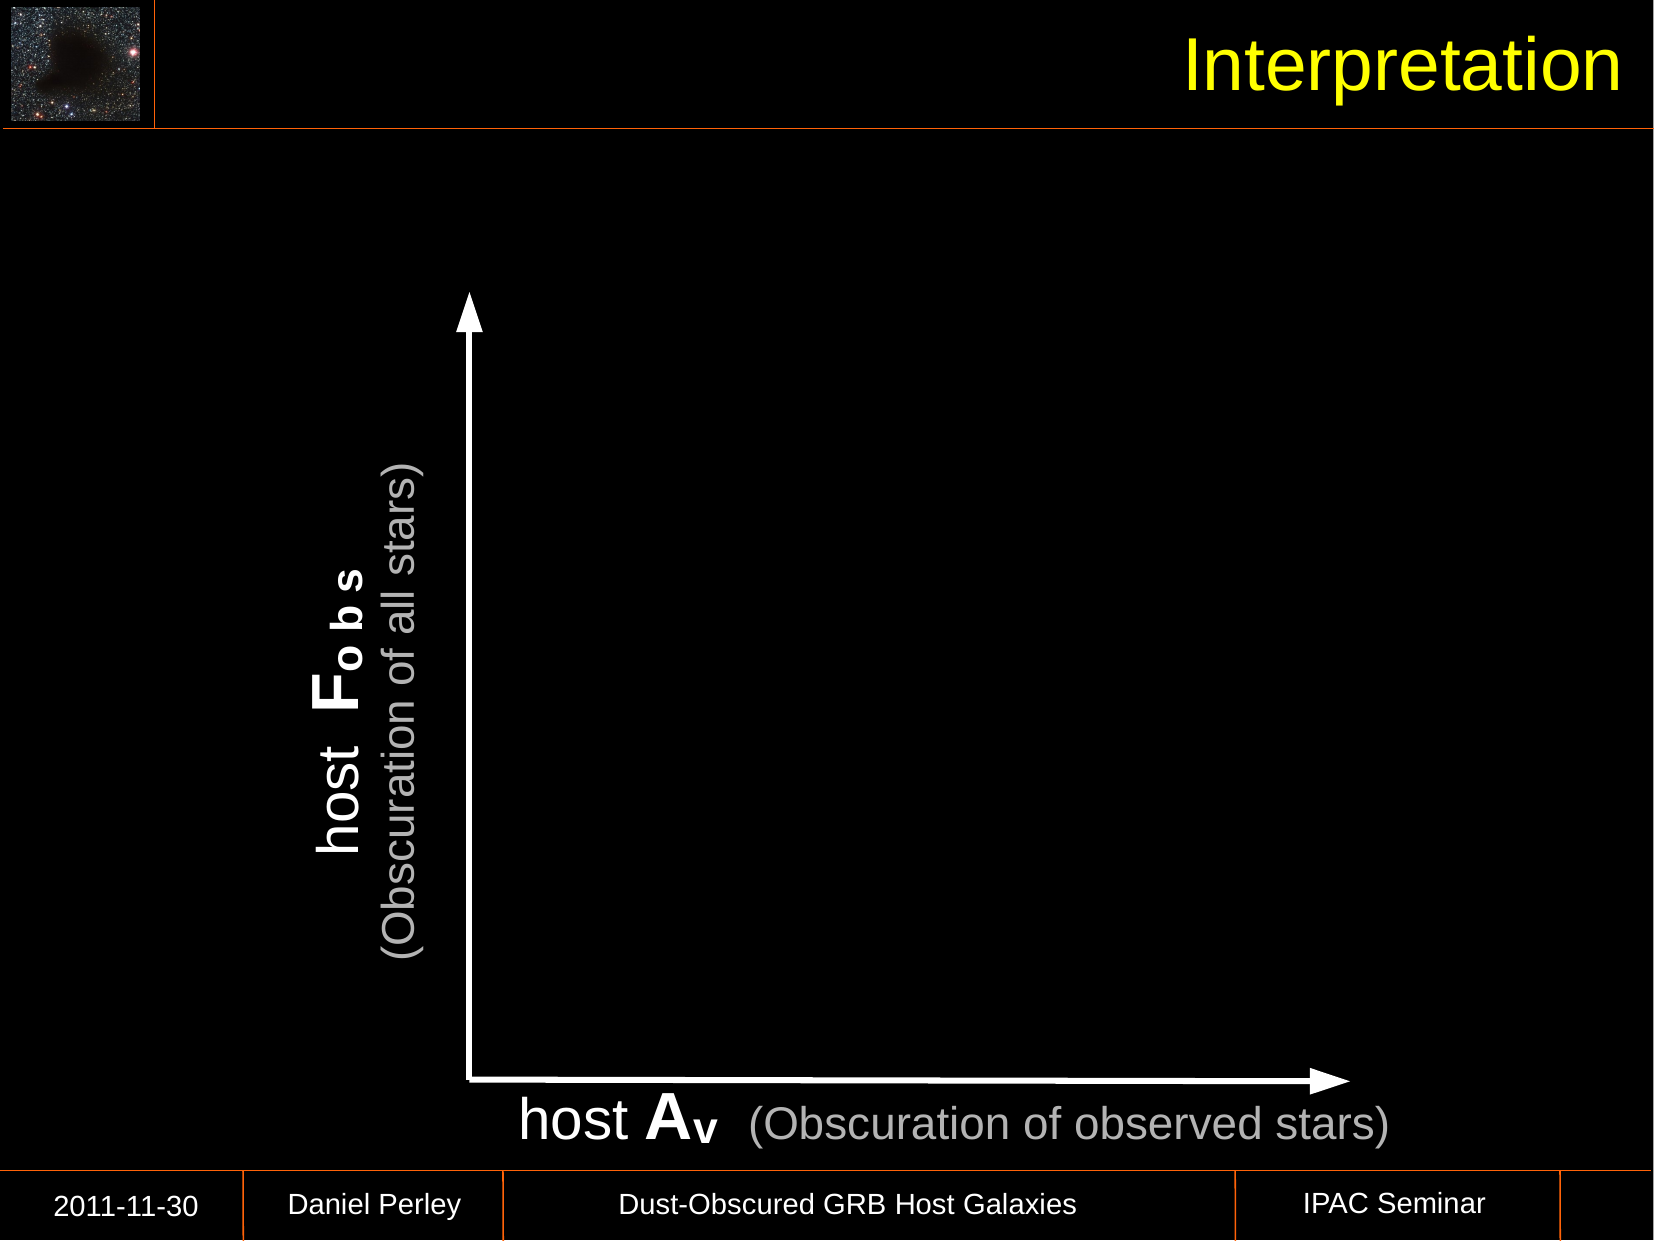

# Interpretation
host Fo b s
(Obscuration of all stars)
host Av (Obscuration of observed stars)
2011-11-30